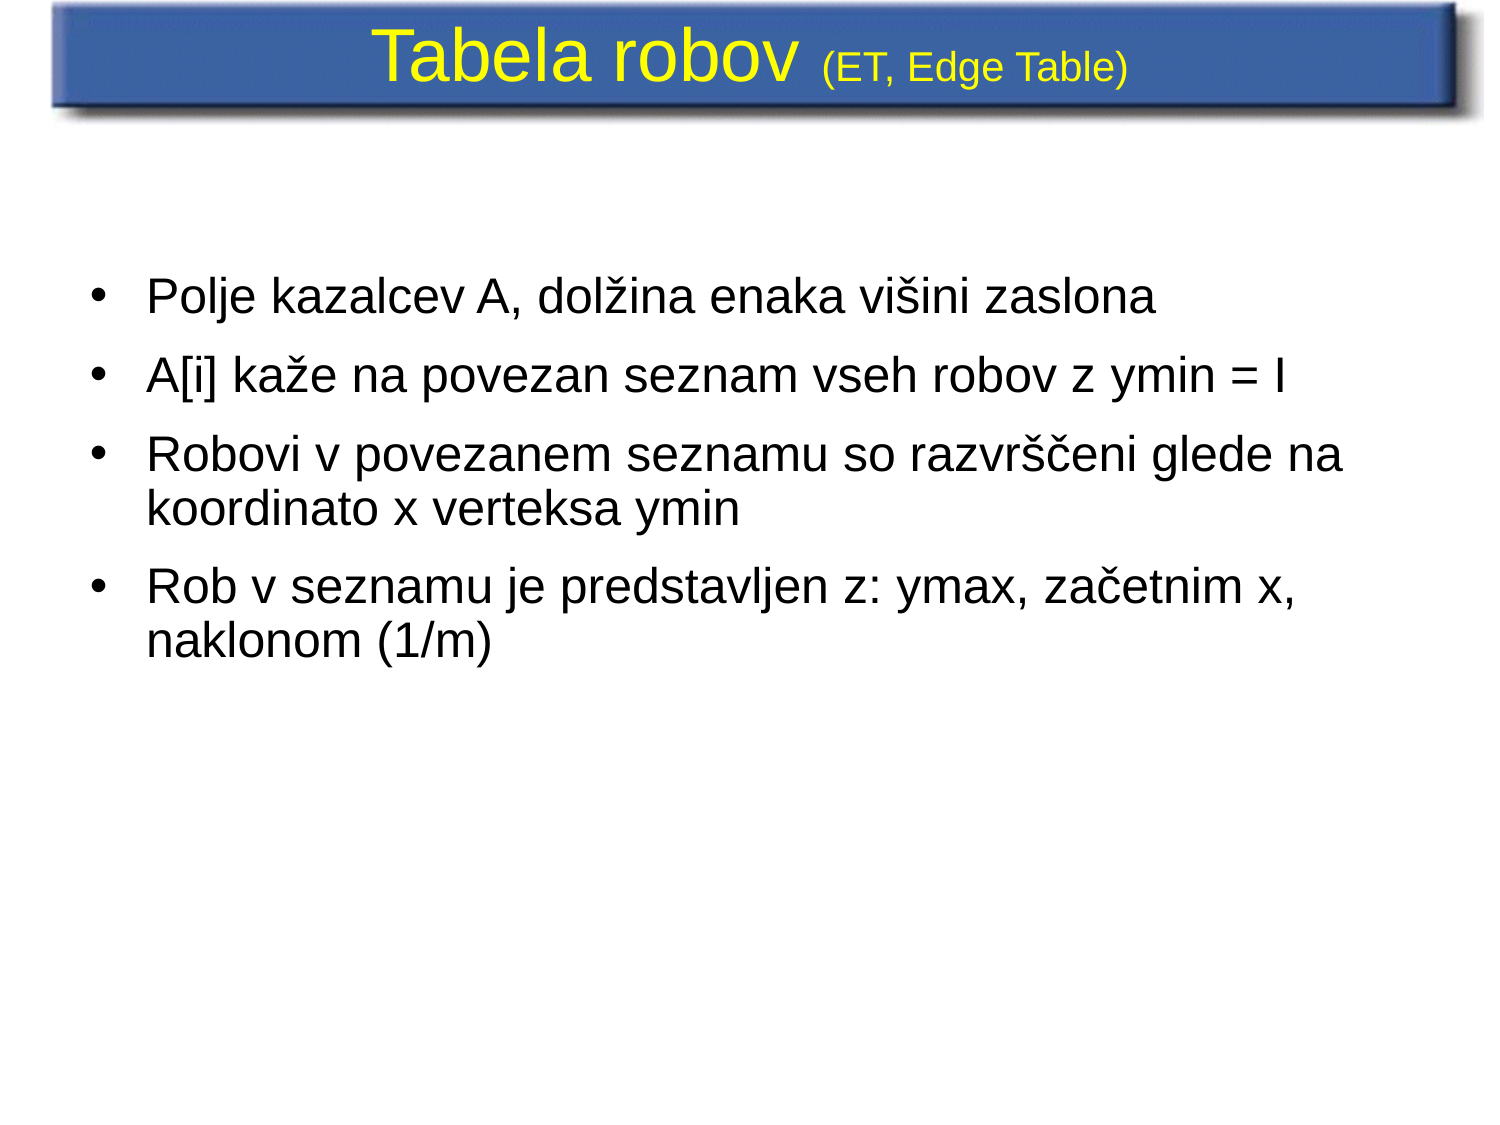

# Tabela robov (ET, Edge Table)
Polje kazalcev A, dolžina enaka višini zaslona
A[i] kaže na povezan seznam vseh robov z ymin = I
Robovi v povezanem seznamu so razvrščeni glede na koordinato x verteksa ymin
Rob v seznamu je predstavljen z: ymax, začetnim x, naklonom (1/m)